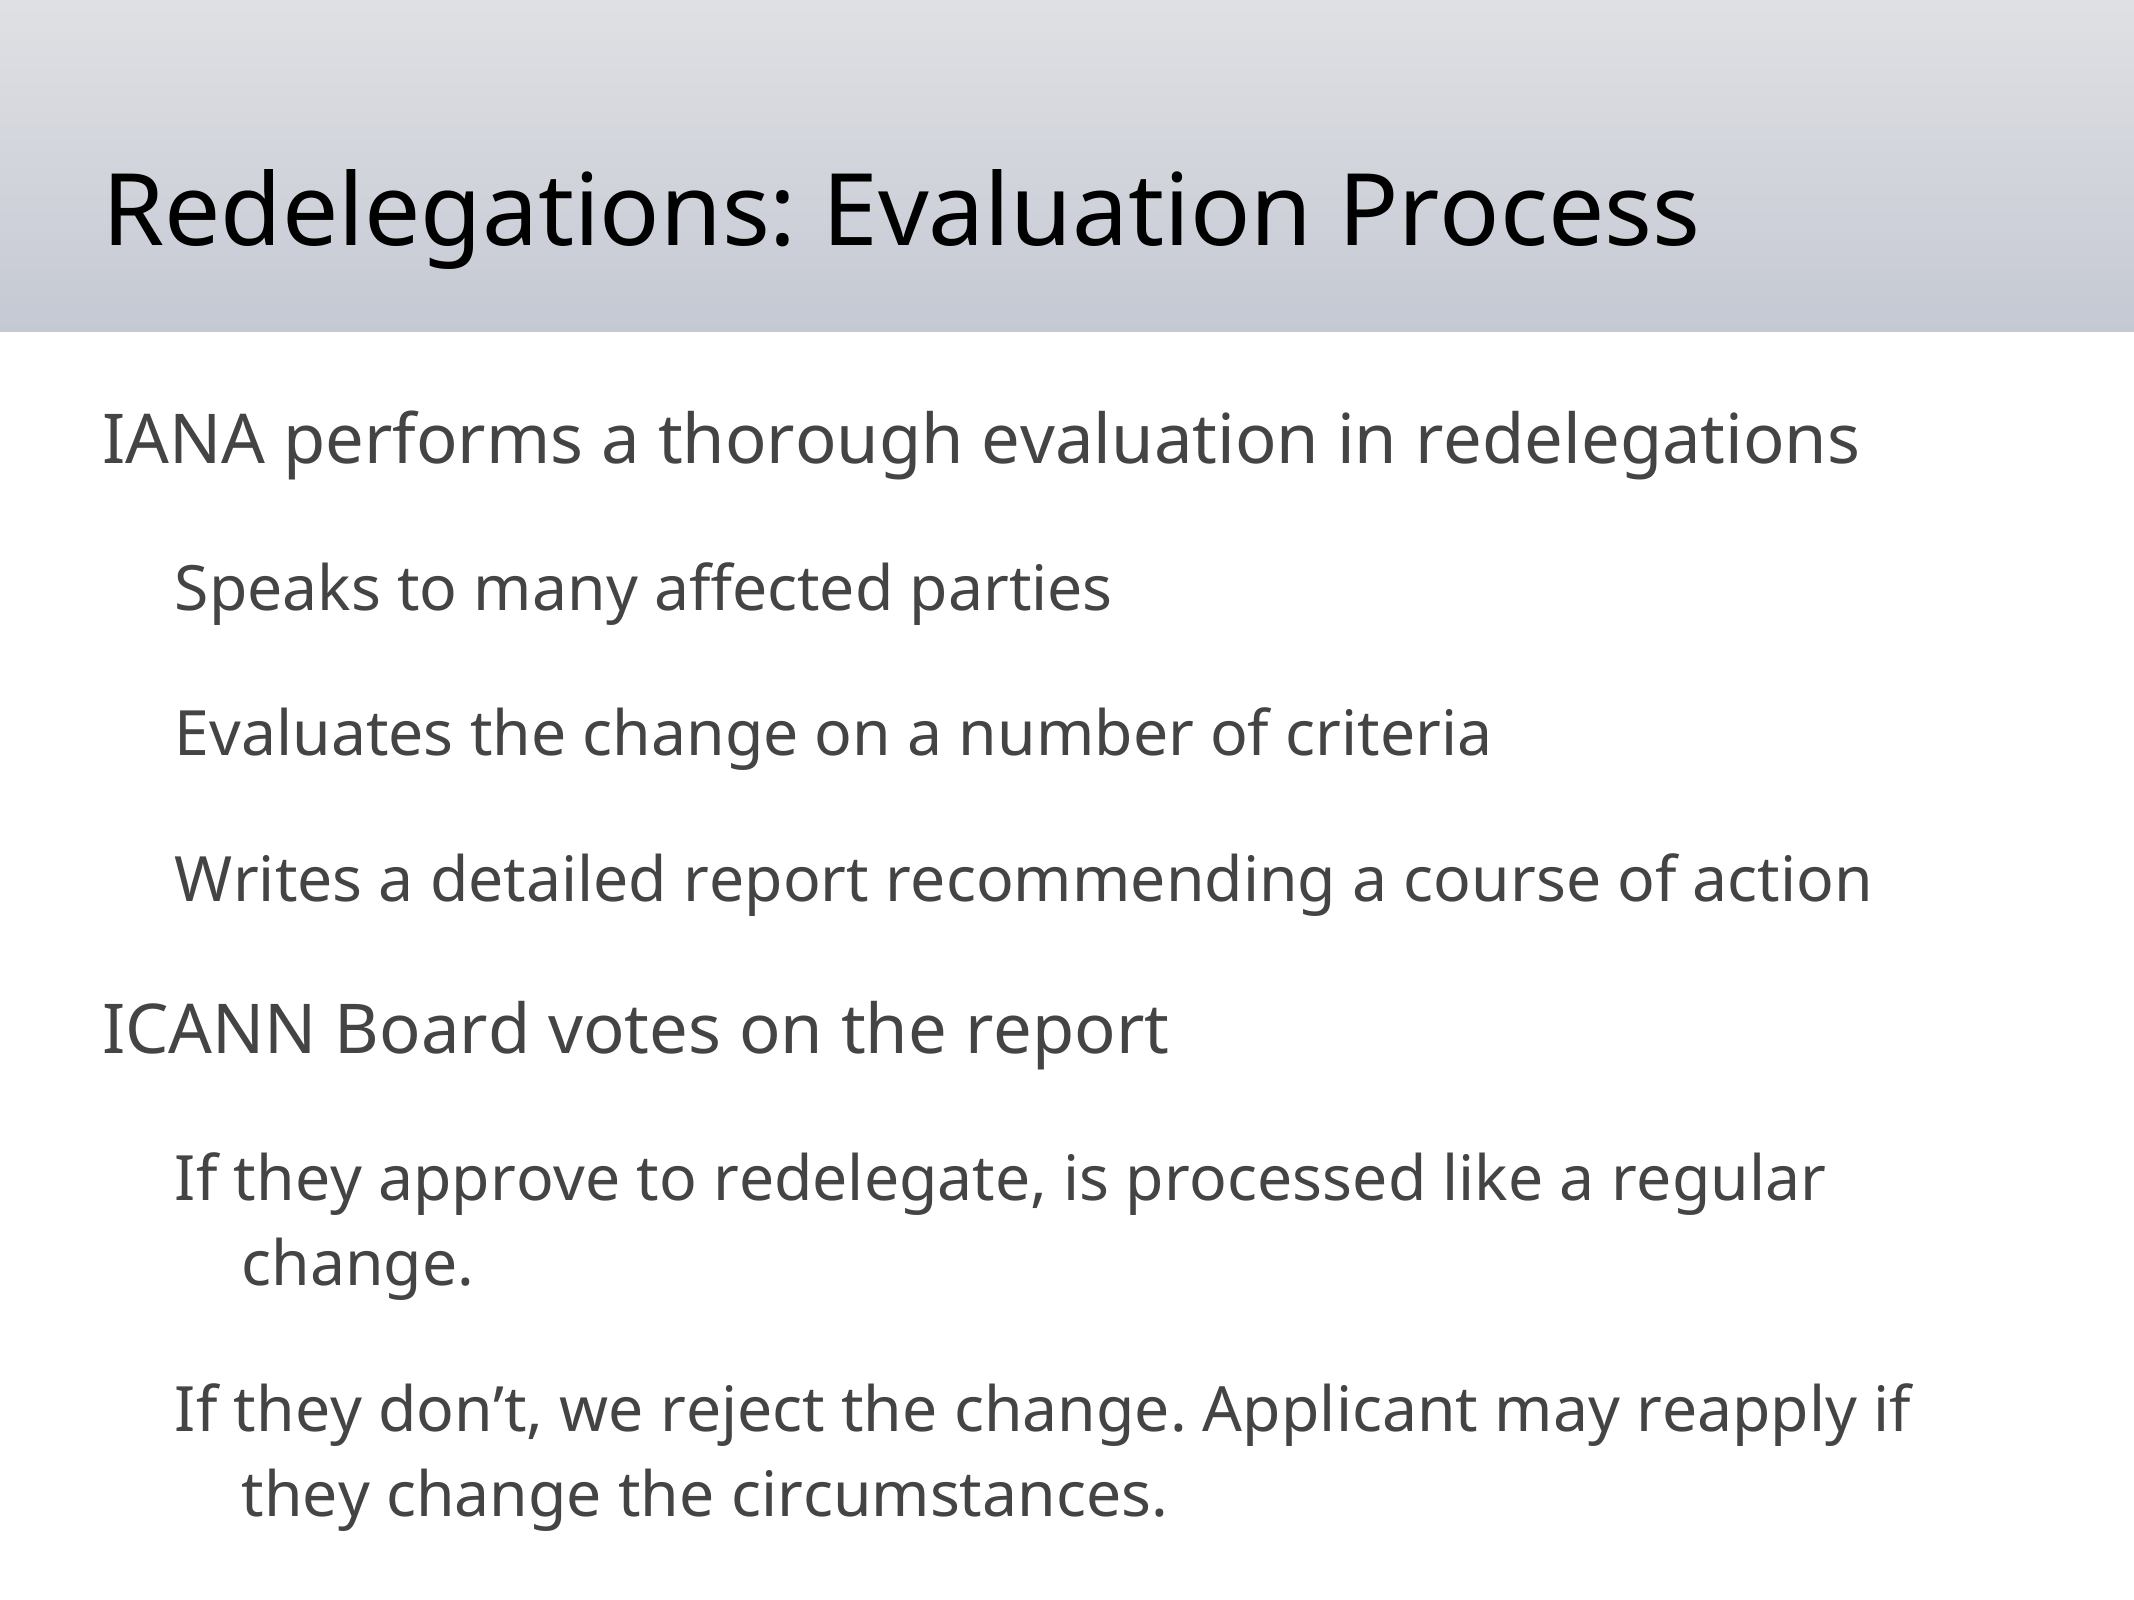

# Redelegations: Evaluation Process
IANA performs a thorough evaluation in redelegations
Speaks to many affected parties
Evaluates the change on a number of criteria
Writes a detailed report recommending a course of action
ICANN Board votes on the report
If they approve to redelegate, is processed like a regular change.
If they don’t, we reject the change. Applicant may reapply if they change the circumstances.